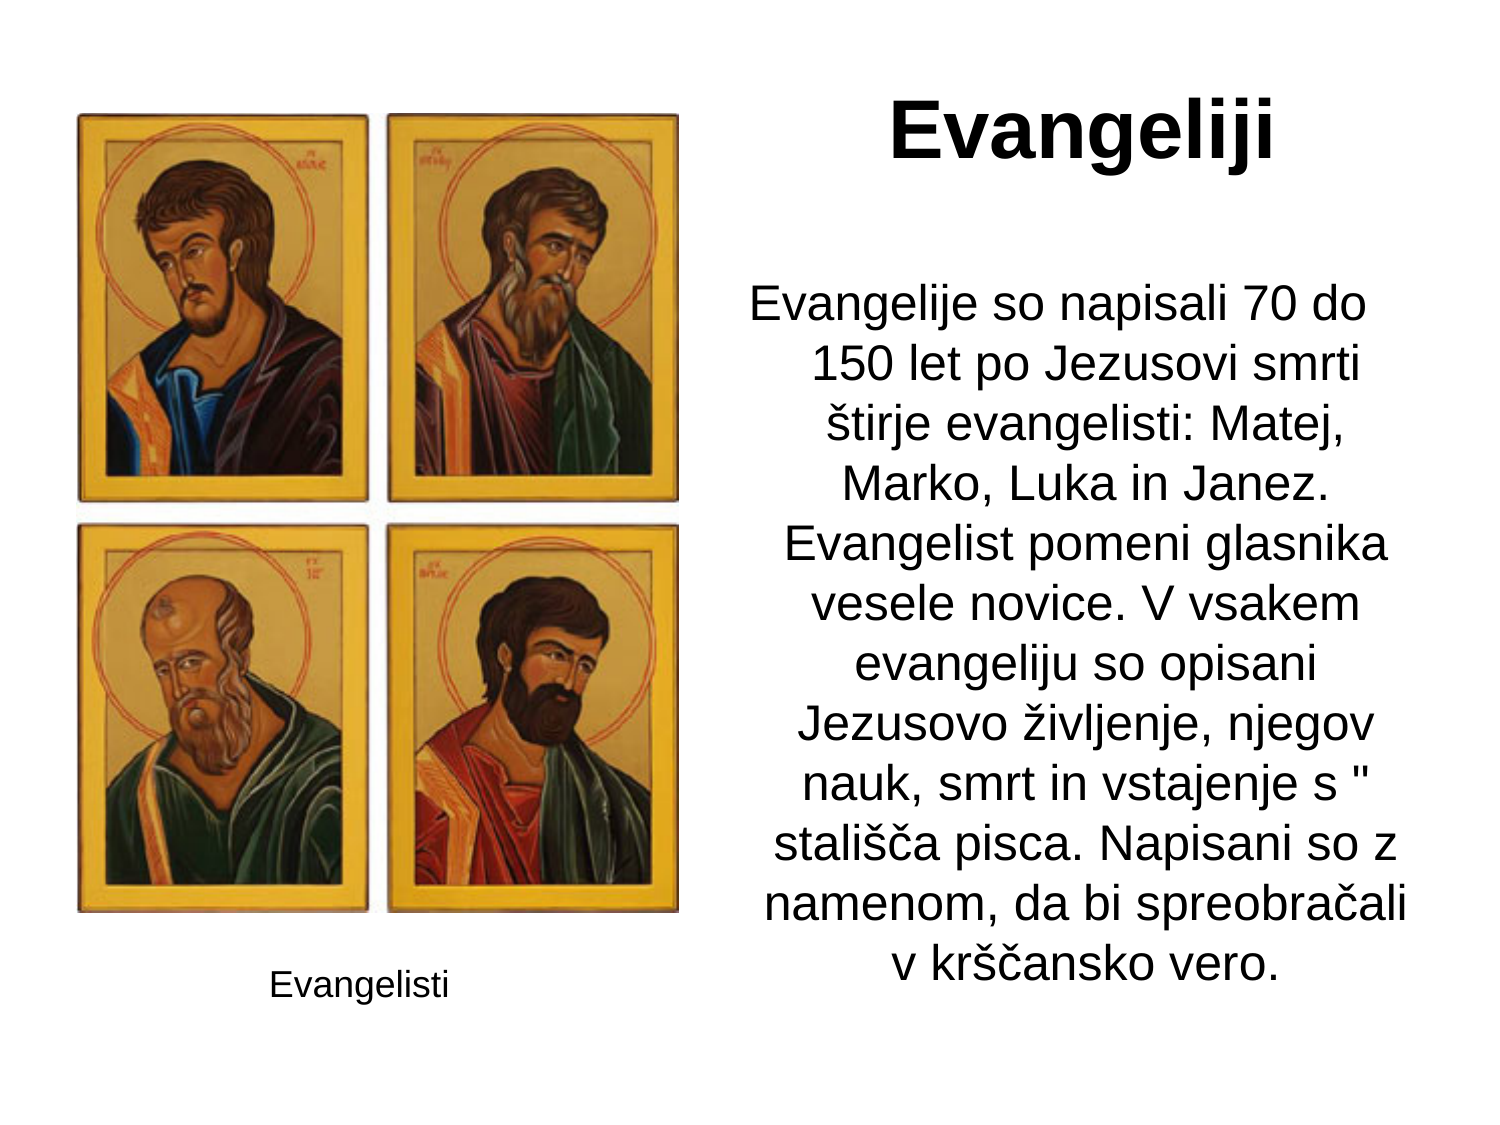

# Evangeliji
Evangelije so napisali 70 do 150 let po Jezusovi smrti štirje evangelisti: Matej, Marko, Luka in Janez. Evangelist pomeni glasnika vesele novice. V vsakem evangeliju so opisani Jezusovo življenje, njegov nauk, smrt in vstajenje s " stališča pisca. Napisani so z namenom, da bi spreobračali v krščansko vero.
Evangelisti